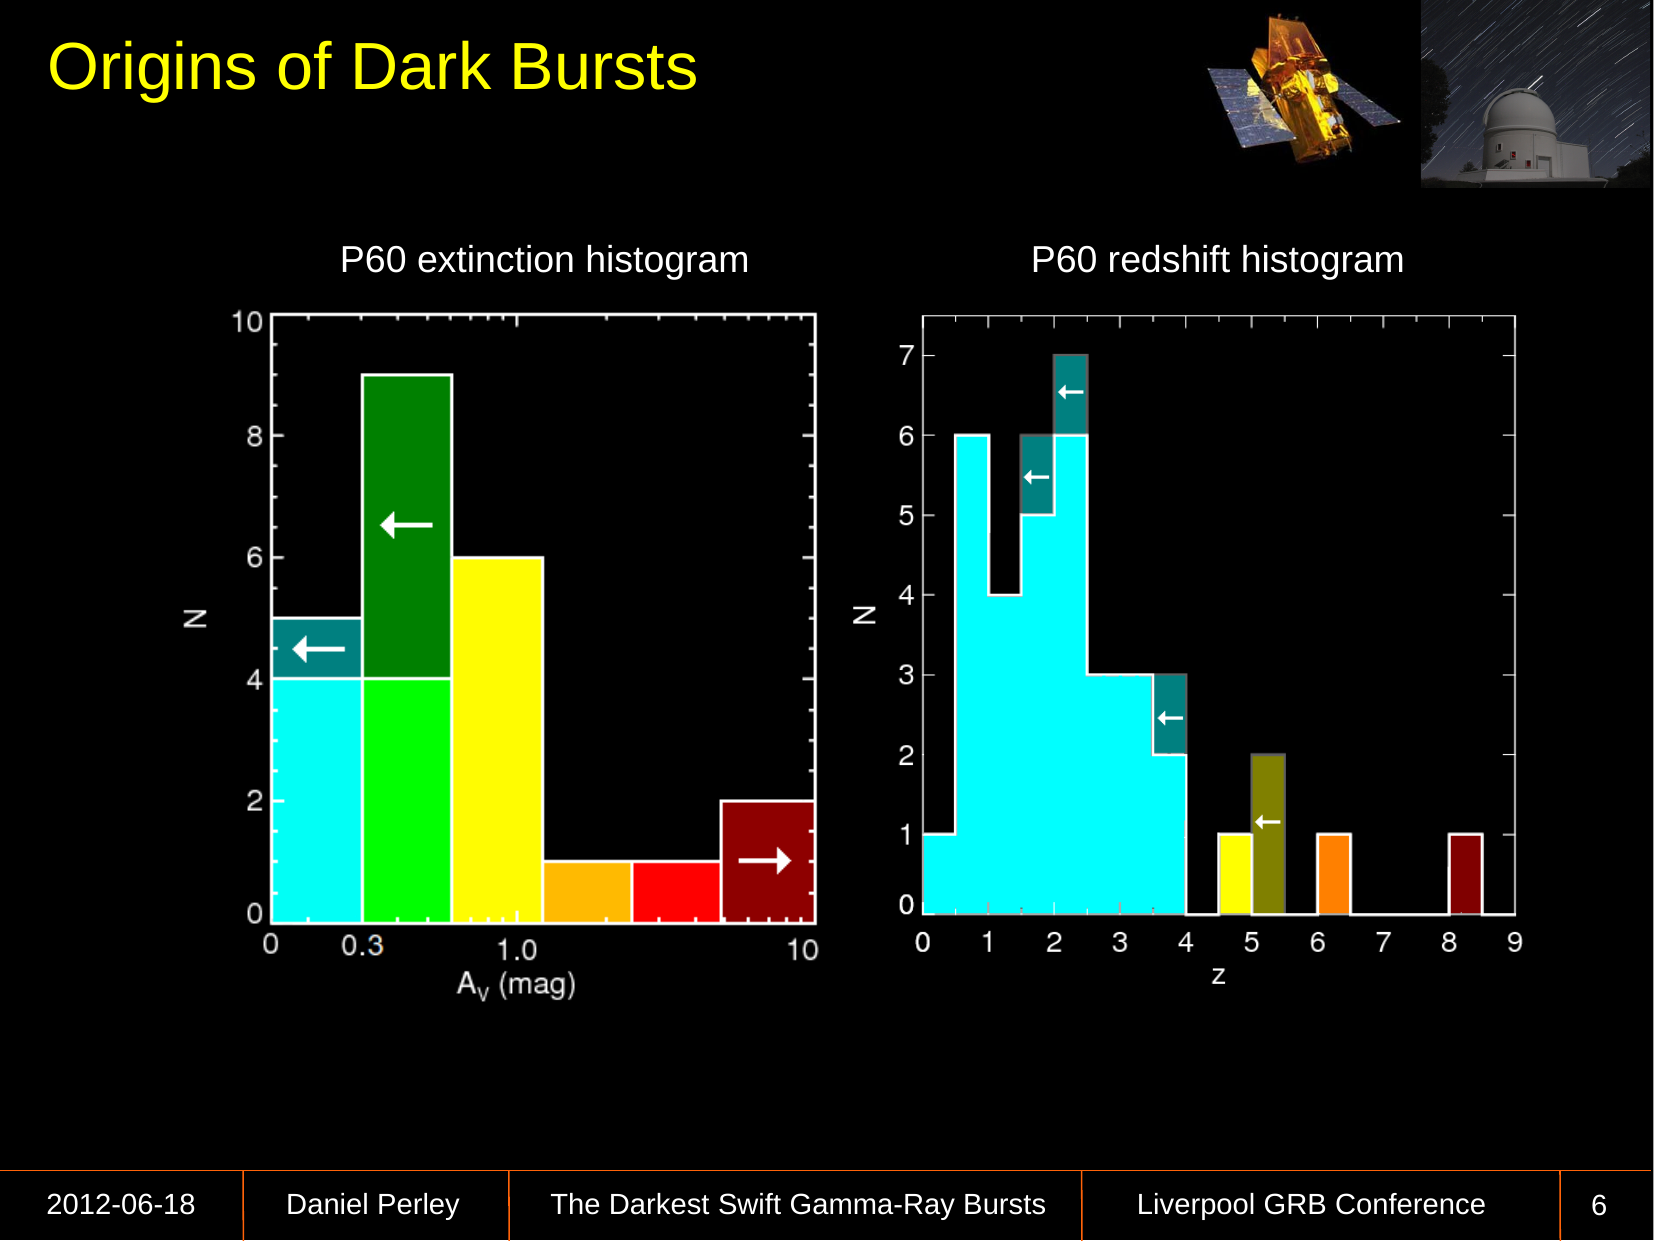

# Origins of Dark Bursts
P60 extinction histogram
P60 redshift histogram
6